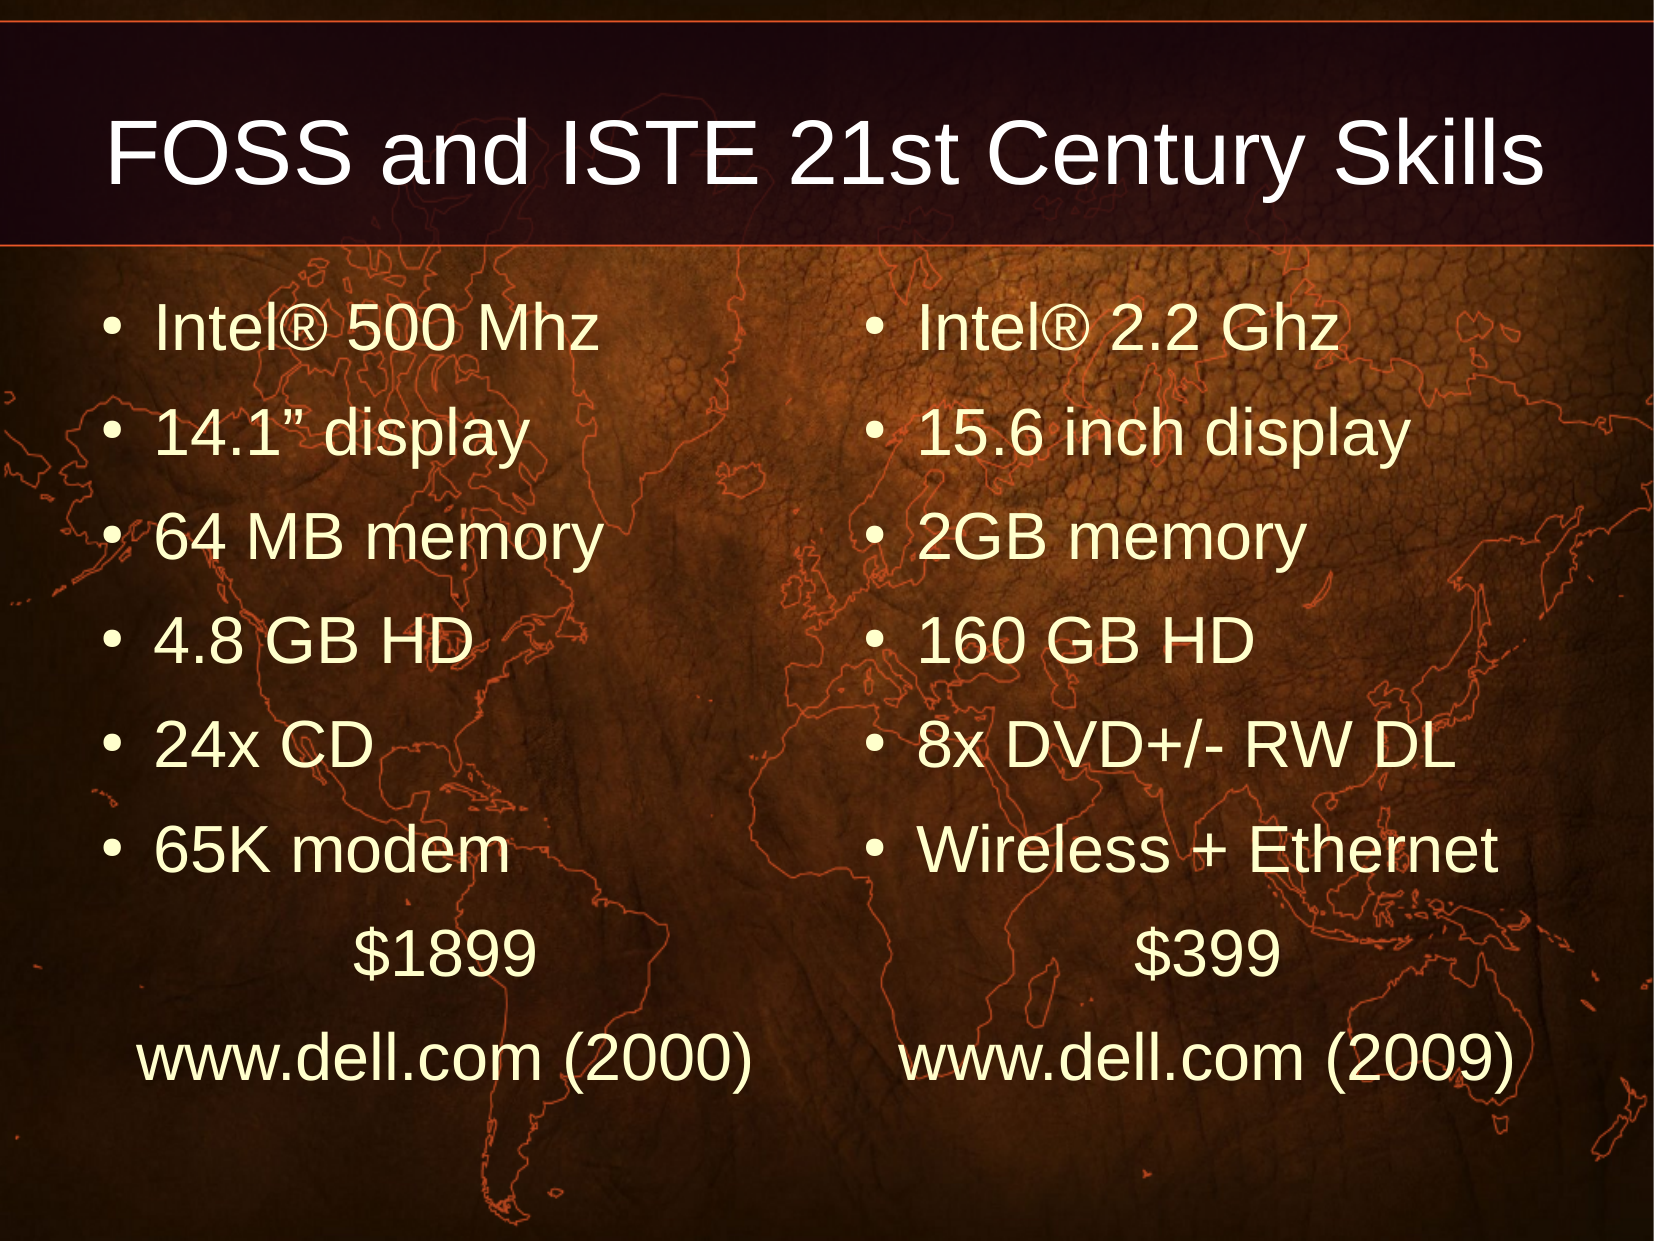

# FOSS and ISTE 21st Century Skills
Intel® 500 Mhz
14.1” display
64 MB memory
4.8 GB HD
24x CD
65K modem
$1899
www.dell.com (2000)
Intel® 2.2 Ghz
15.6 inch display
2GB memory
160 GB HD
8x DVD+/- RW DL
Wireless + Ethernet
$399
www.dell.com (2009)